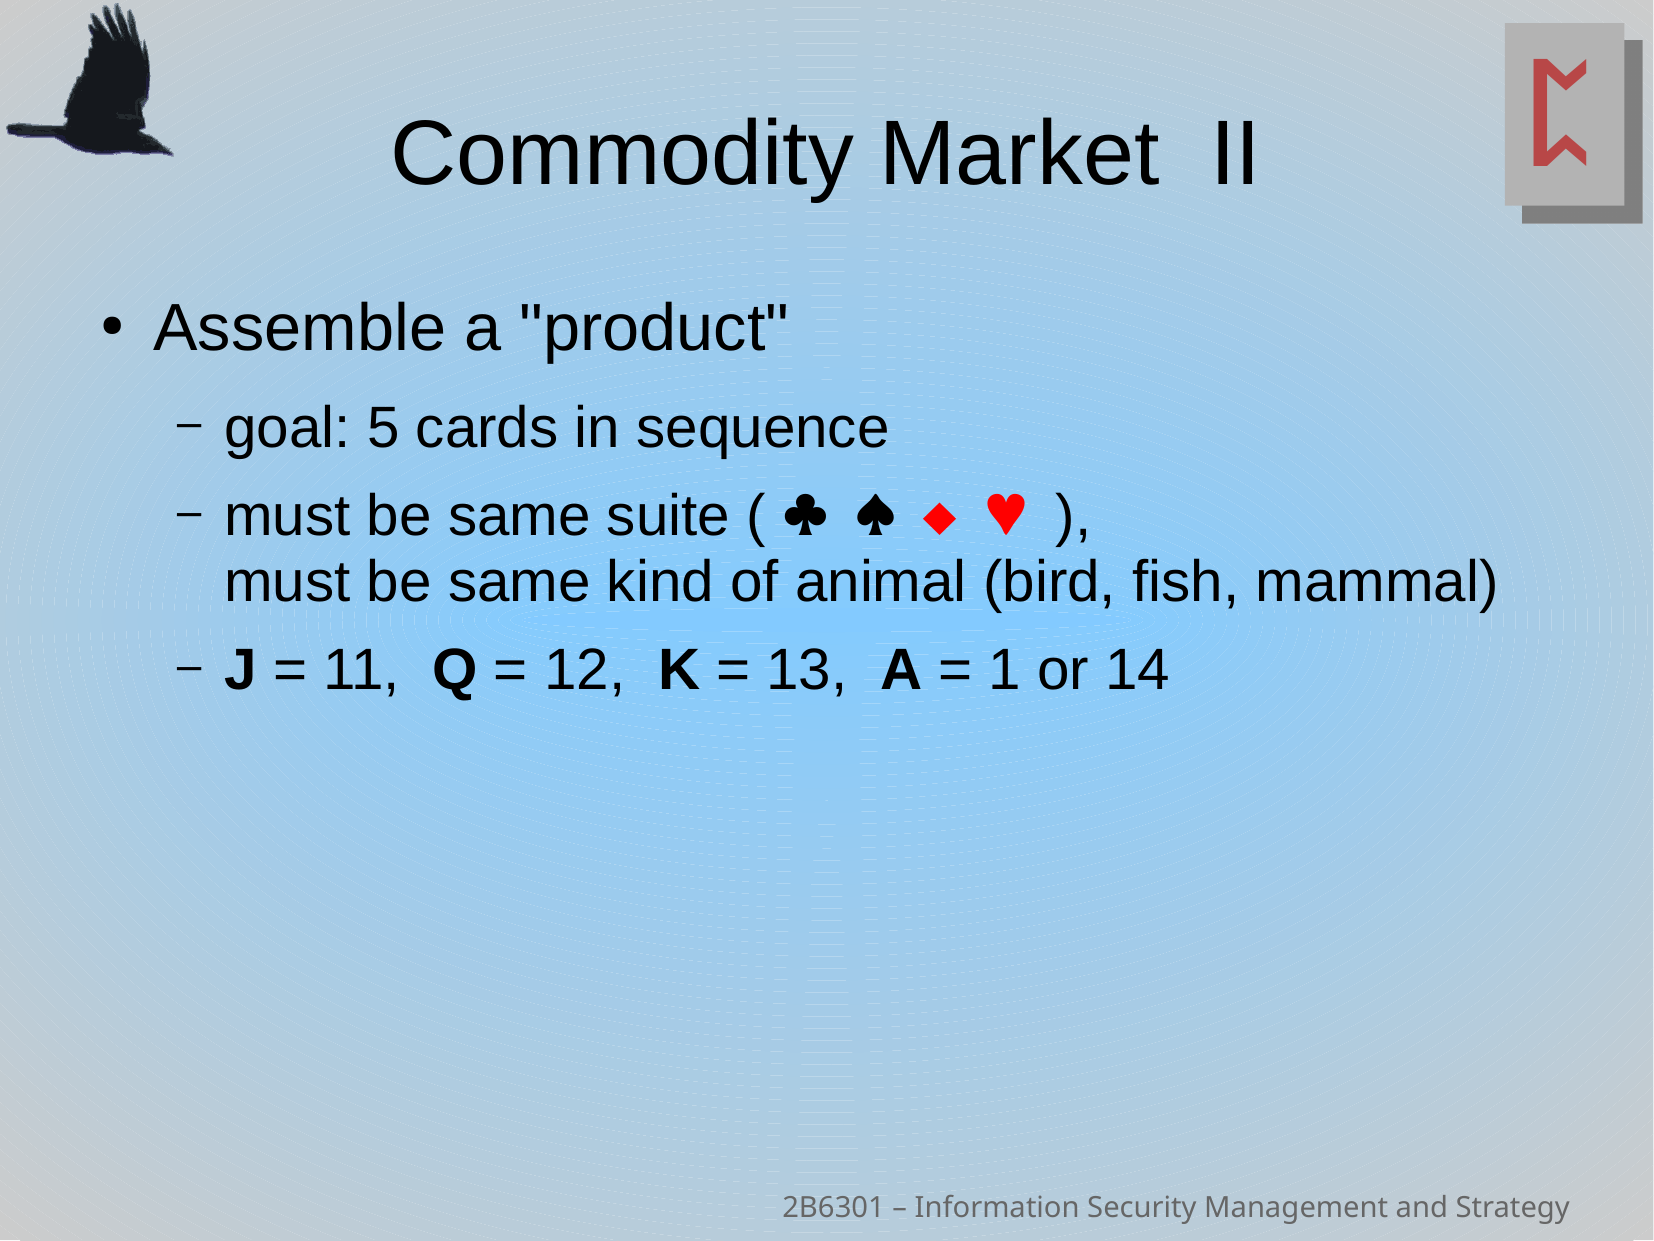

# Commodity Market II
Assemble a "product"
goal: 5 cards in sequence
must be same suite (     ),
must be same kind of animal (bird, fish, mammal)
J = 11, Q = 12, K = 13, A = 1 or 14